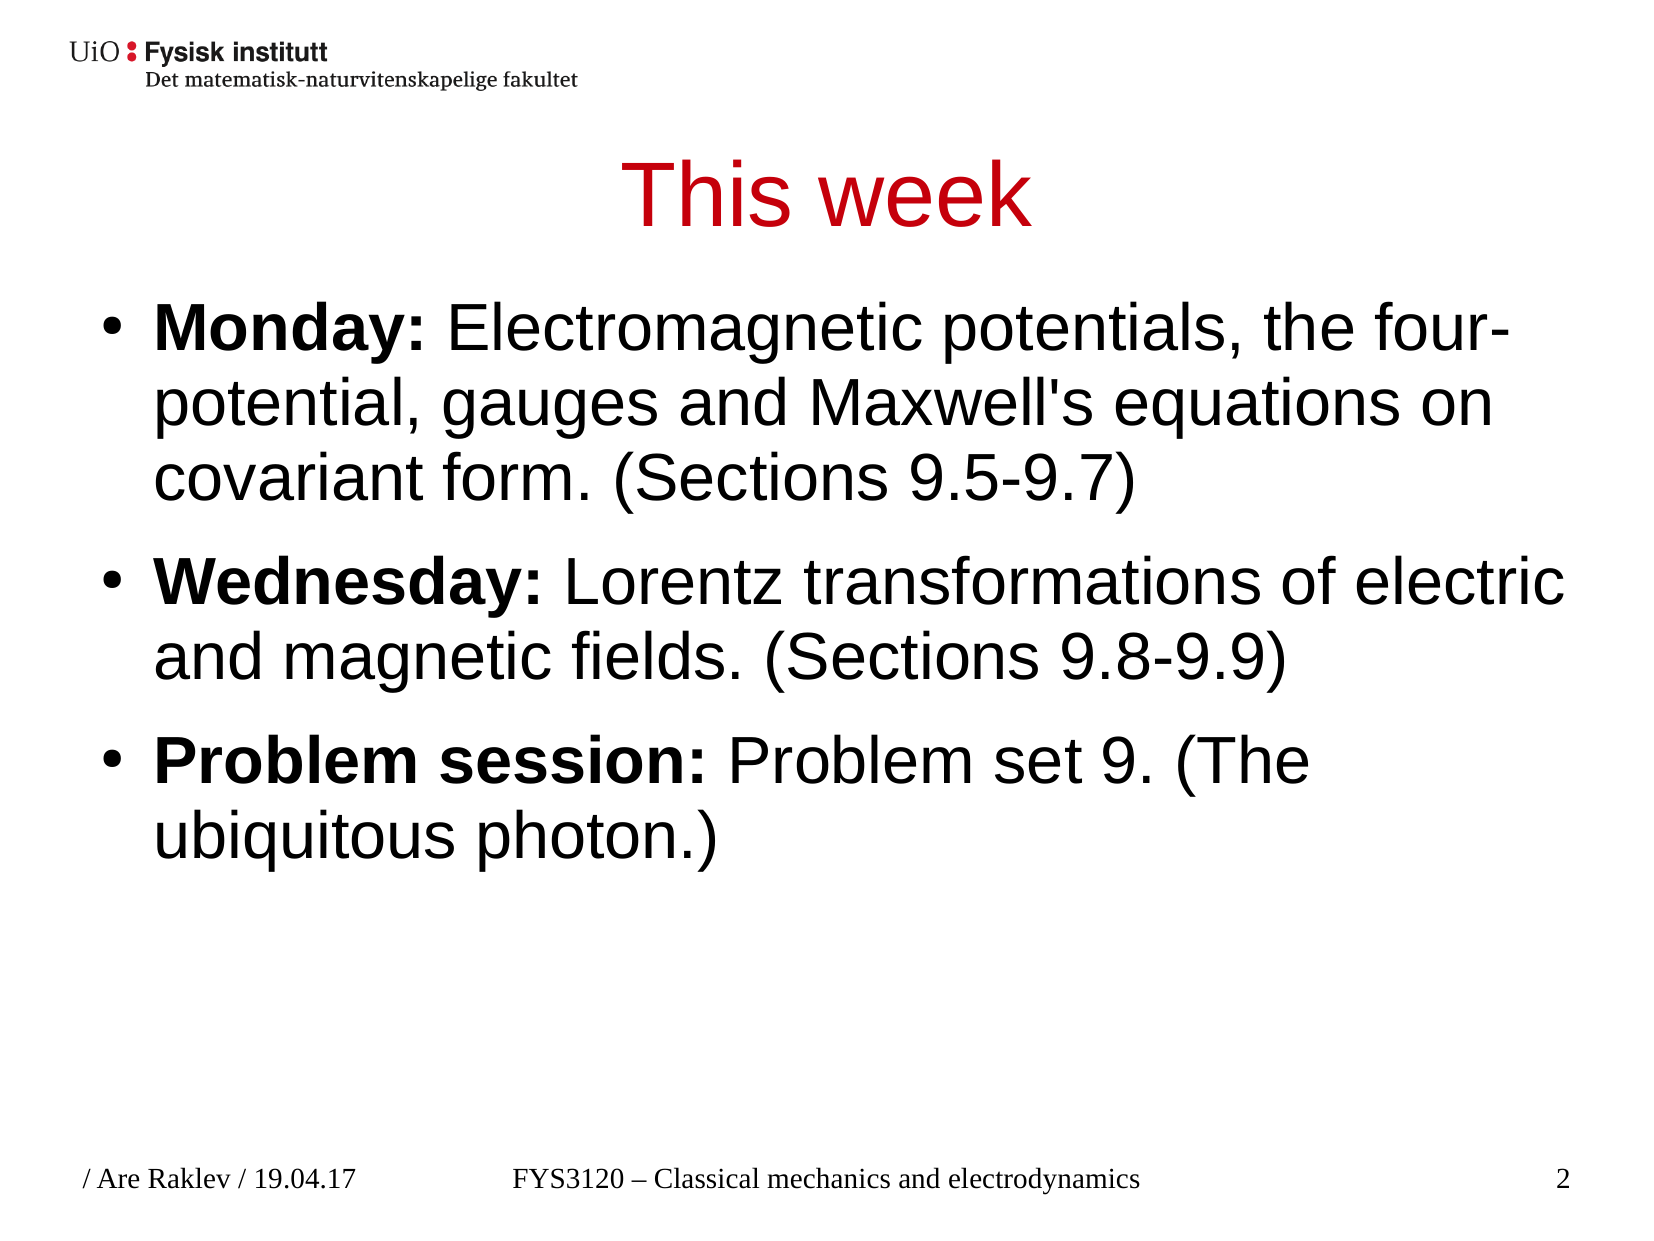

# This week
Monday: Electromagnetic potentials, the four-potential, gauges and Maxwell's equations on covariant form. (Sections 9.5-9.7)
Wednesday: Lorentz transformations of electric and magnetic fields. (Sections 9.8-9.9)
Problem session: Problem set 9. (The ubiquitous photon.)
/ Are Raklev / 19.04.17
FYS3120 – Classical mechanics and electrodynamics
2